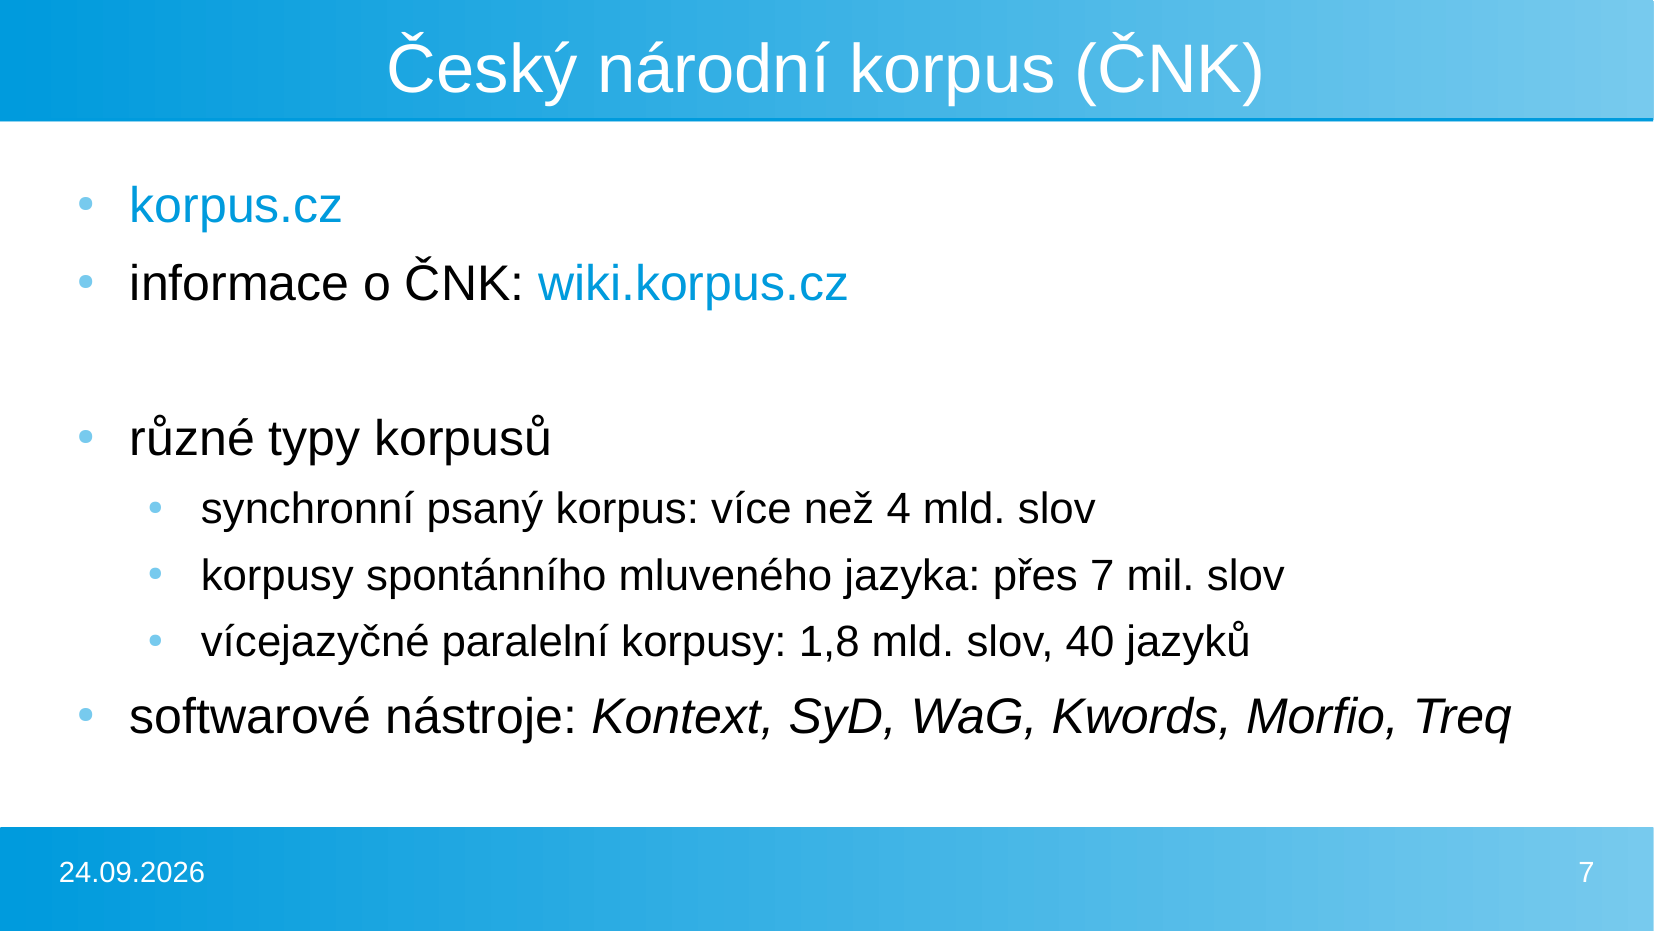

# Český národní korpus (ČNK)
korpus.cz
informace o ČNK: wiki.korpus.cz
různé typy korpusů
synchronní psaný korpus: více než 4 mld. slov
korpusy spontánního mluveného jazyka: přes 7 mil. slov
vícejazyčné paralelní korpusy: 1,8 mld. slov, 40 jazyků
softwarové nástroje: Kontext, SyD, WaG, Kwords, Morfio, Treq
7